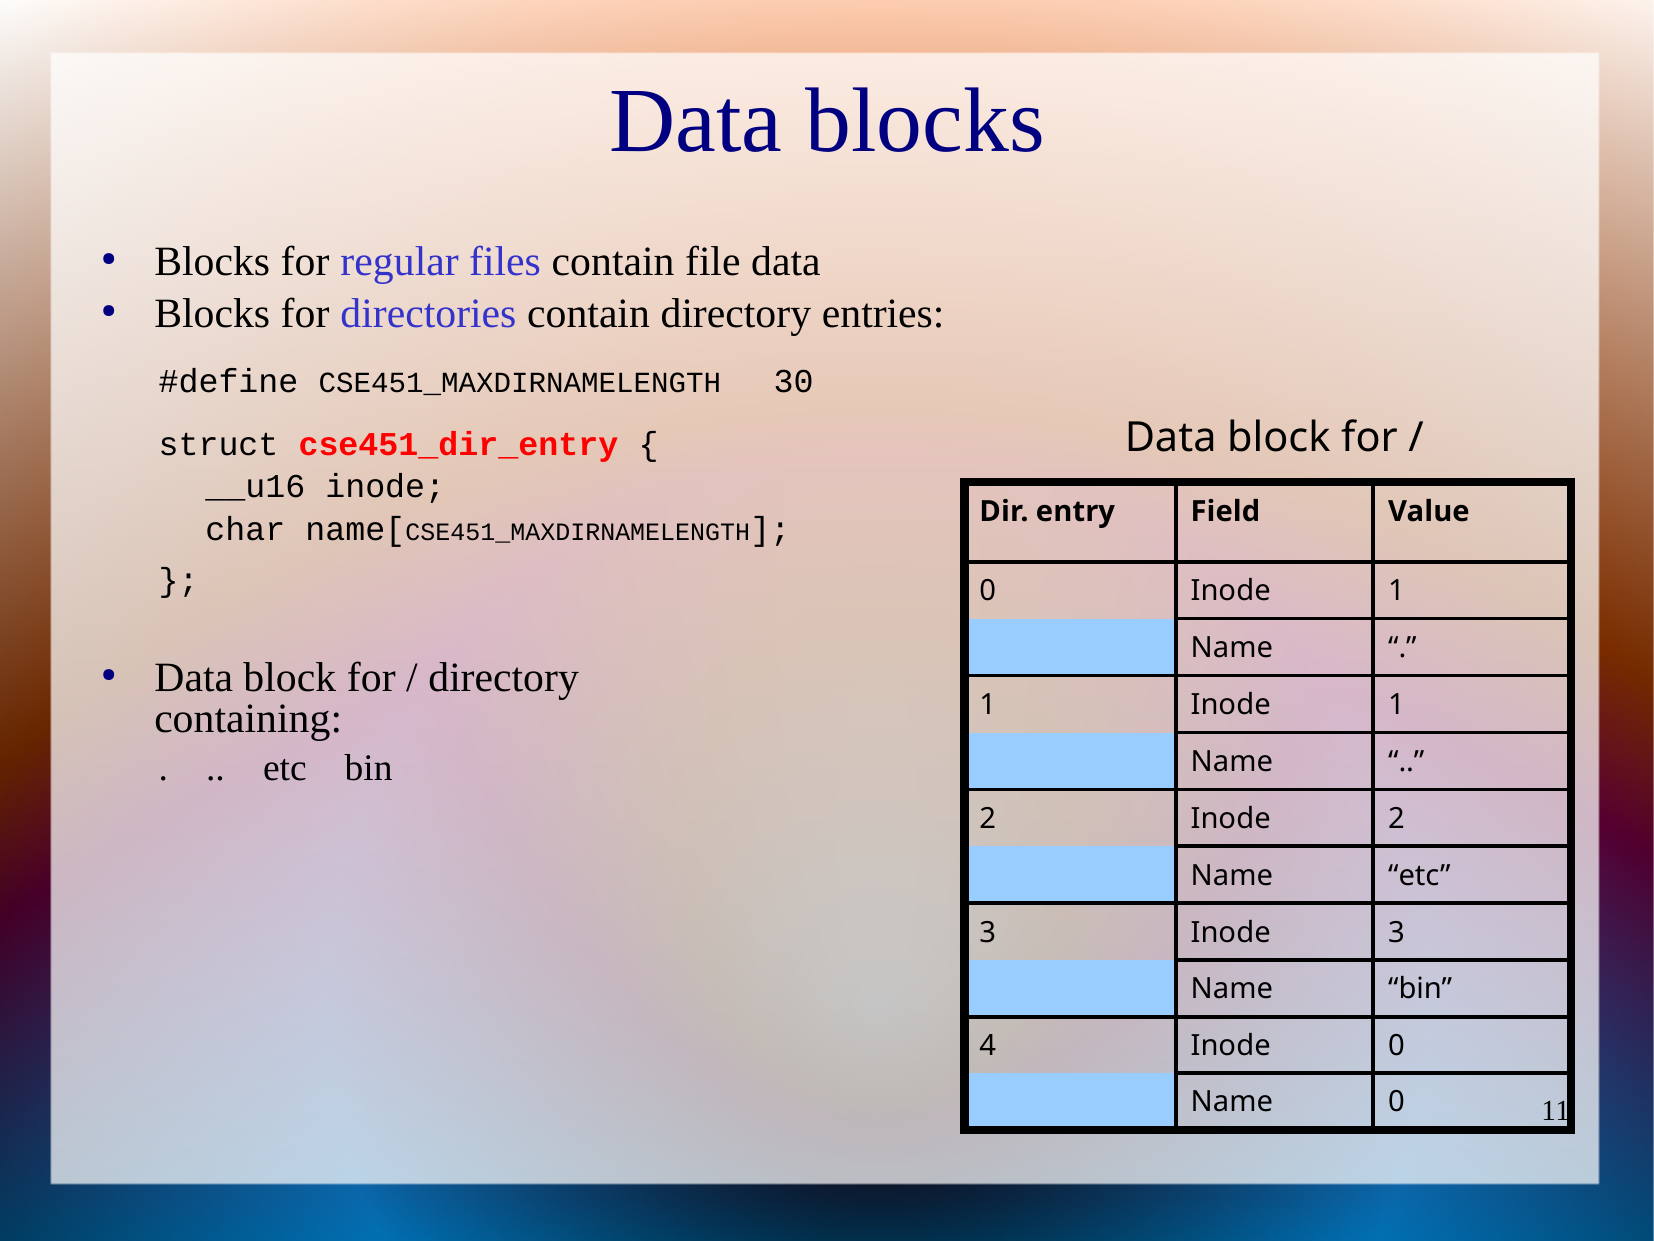

# Data blocks
Blocks for regular files contain file data
Blocks for directories contain directory entries:
#define CSE451_MAXDIRNAMELENGTH 30
struct cse451_dir_entry {
	__u16 inode;
	char name[CSE451_MAXDIRNAMELENGTH];
};
Data block for / directory
containing:
. .. etc bin
Data block for /
| Dir. entry | Field | Value |
| --- | --- | --- |
| 0 | Inode | 1 |
| | Name | “.” |
| 1 | Inode | 1 |
| | Name | “..” |
| 2 | Inode | 2 |
| | Name | “etc” |
| 3 | Inode | 3 |
| | Name | “bin” |
| 4 | Inode | 0 |
| | Name | 0 |
11